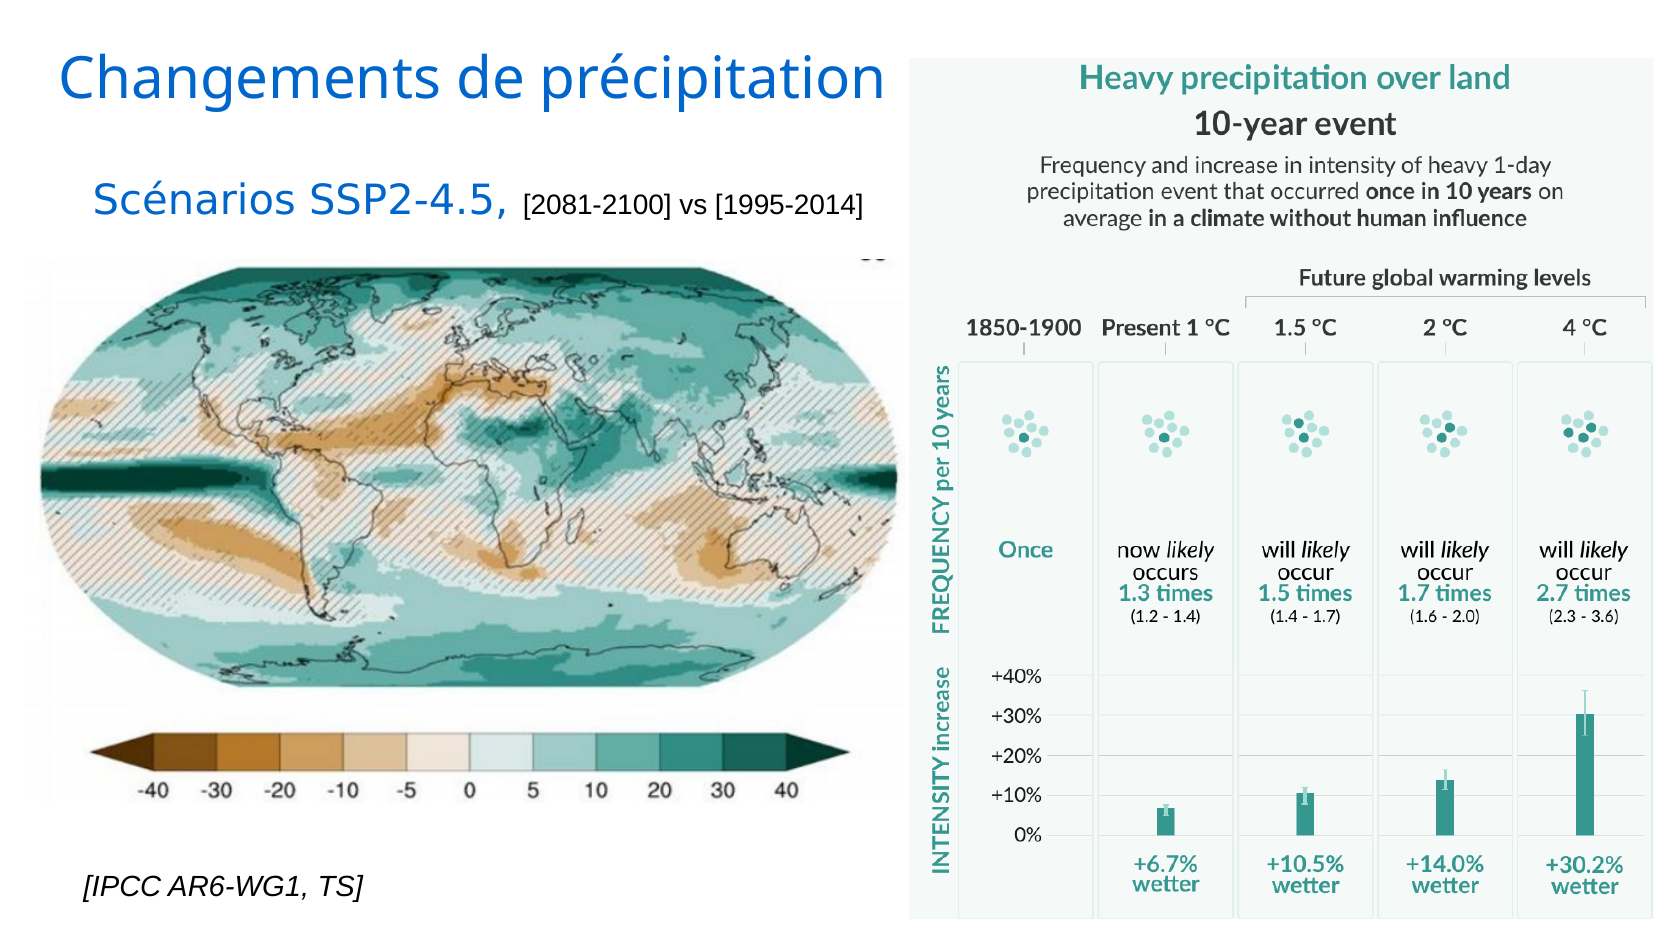

Changements de précipitation
Scénarios SSP2-4.5, [2081-2100] vs [1995-2014]
[IPCC AR6-WG1, TS]